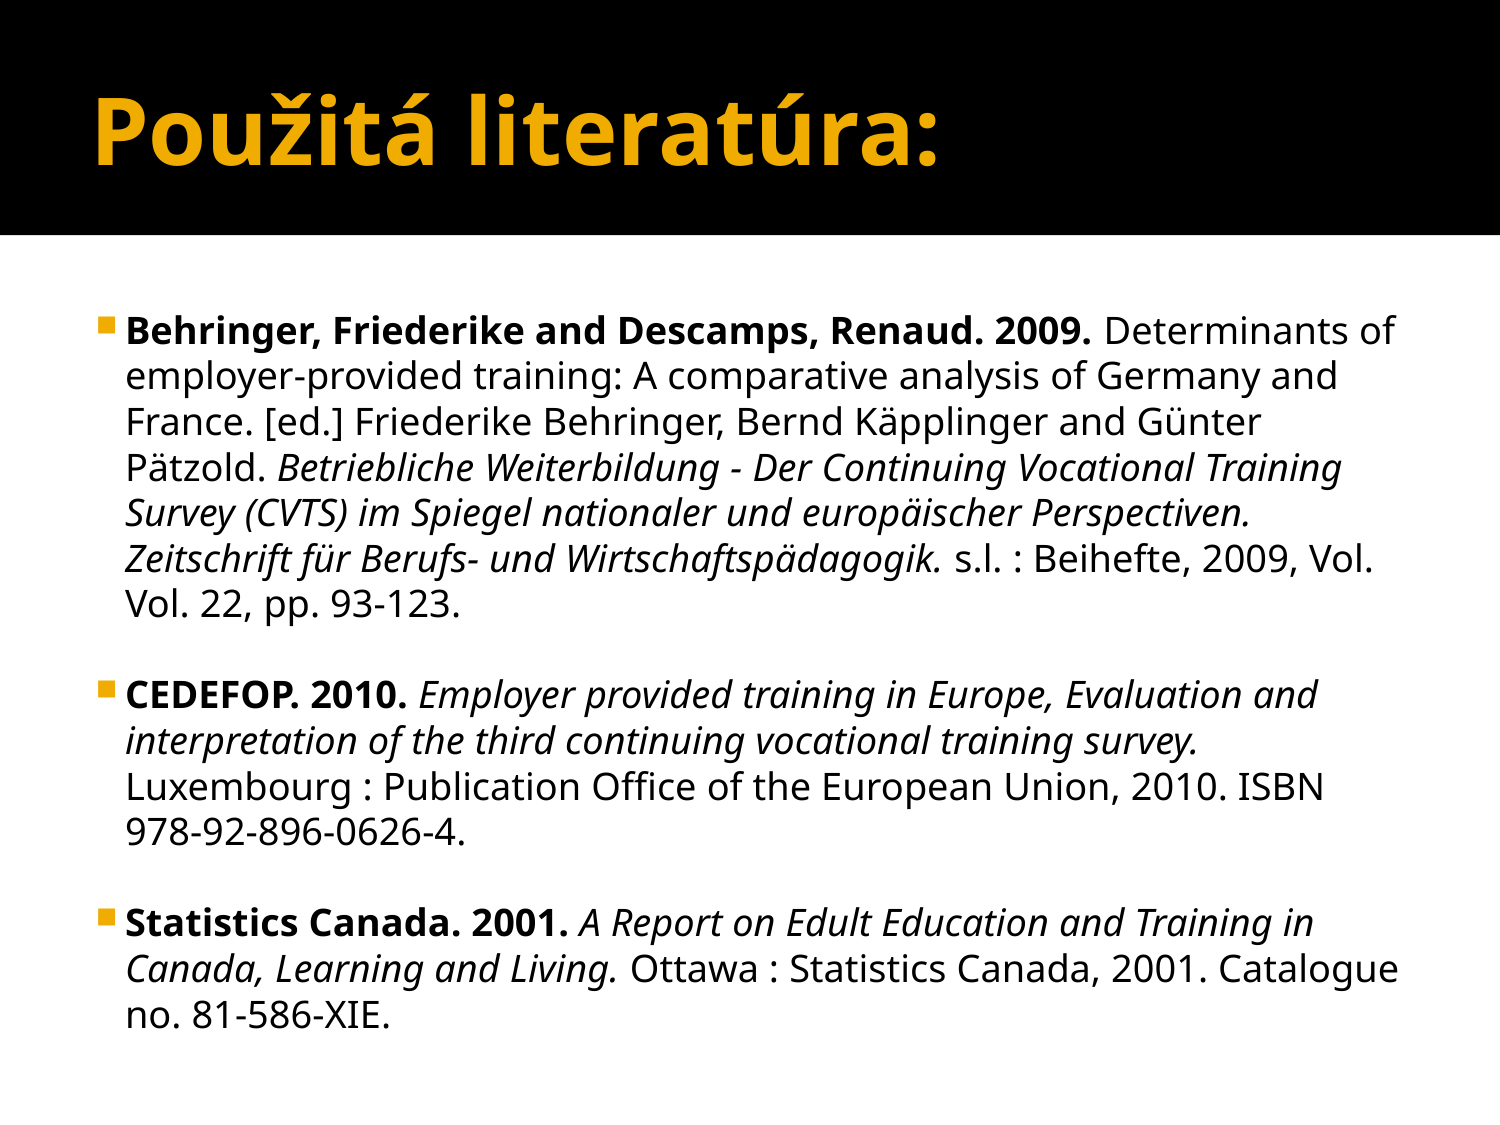

# Použitá literatúra:
Behringer, Friederike and Descamps, Renaud. 2009. Determinants of employer-provided training: A comparative analysis of Germany and France. [ed.] Friederike Behringer, Bernd Käpplinger and Günter Pätzold. Betriebliche Weiterbildung - Der Continuing Vocational Training Survey (CVTS) im Spiegel nationaler und europäischer Perspectiven. Zeitschrift für Berufs- und Wirtschaftspädagogik. s.l. : Beihefte, 2009, Vol. Vol. 22, pp. 93-123.
CEDEFOP. 2010. Employer provided training in Europe, Evaluation and interpretation of the third continuing vocational training survey. Luxembourg : Publication Office of the European Union, 2010. ISBN 978-92-896-0626-4.
Statistics Canada. 2001. A Report on Edult Education and Training in Canada, Learning and Living. Ottawa : Statistics Canada, 2001. Catalogue no. 81-586-XIE.